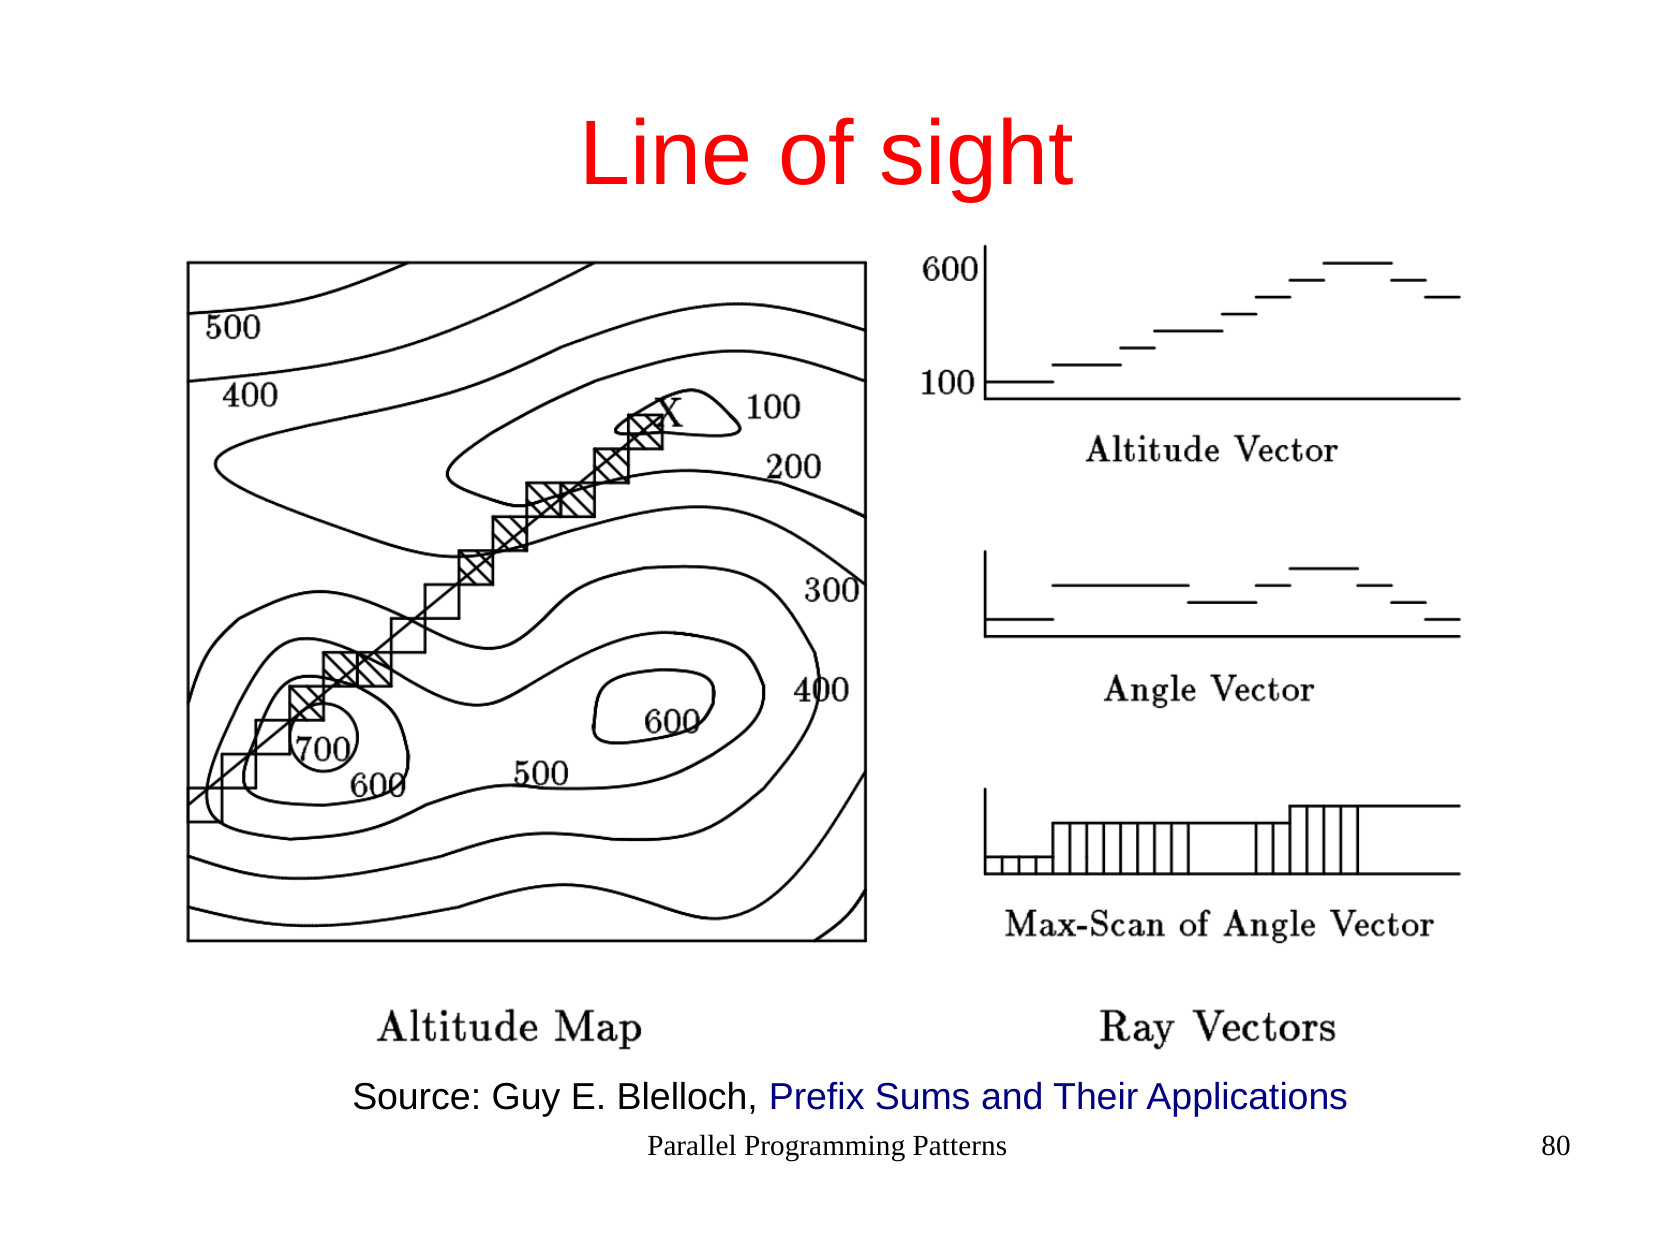

# Line of sight
Source: Guy E. Blelloch, Prefix Sums and Their Applications
Parallel Programming Patterns
80